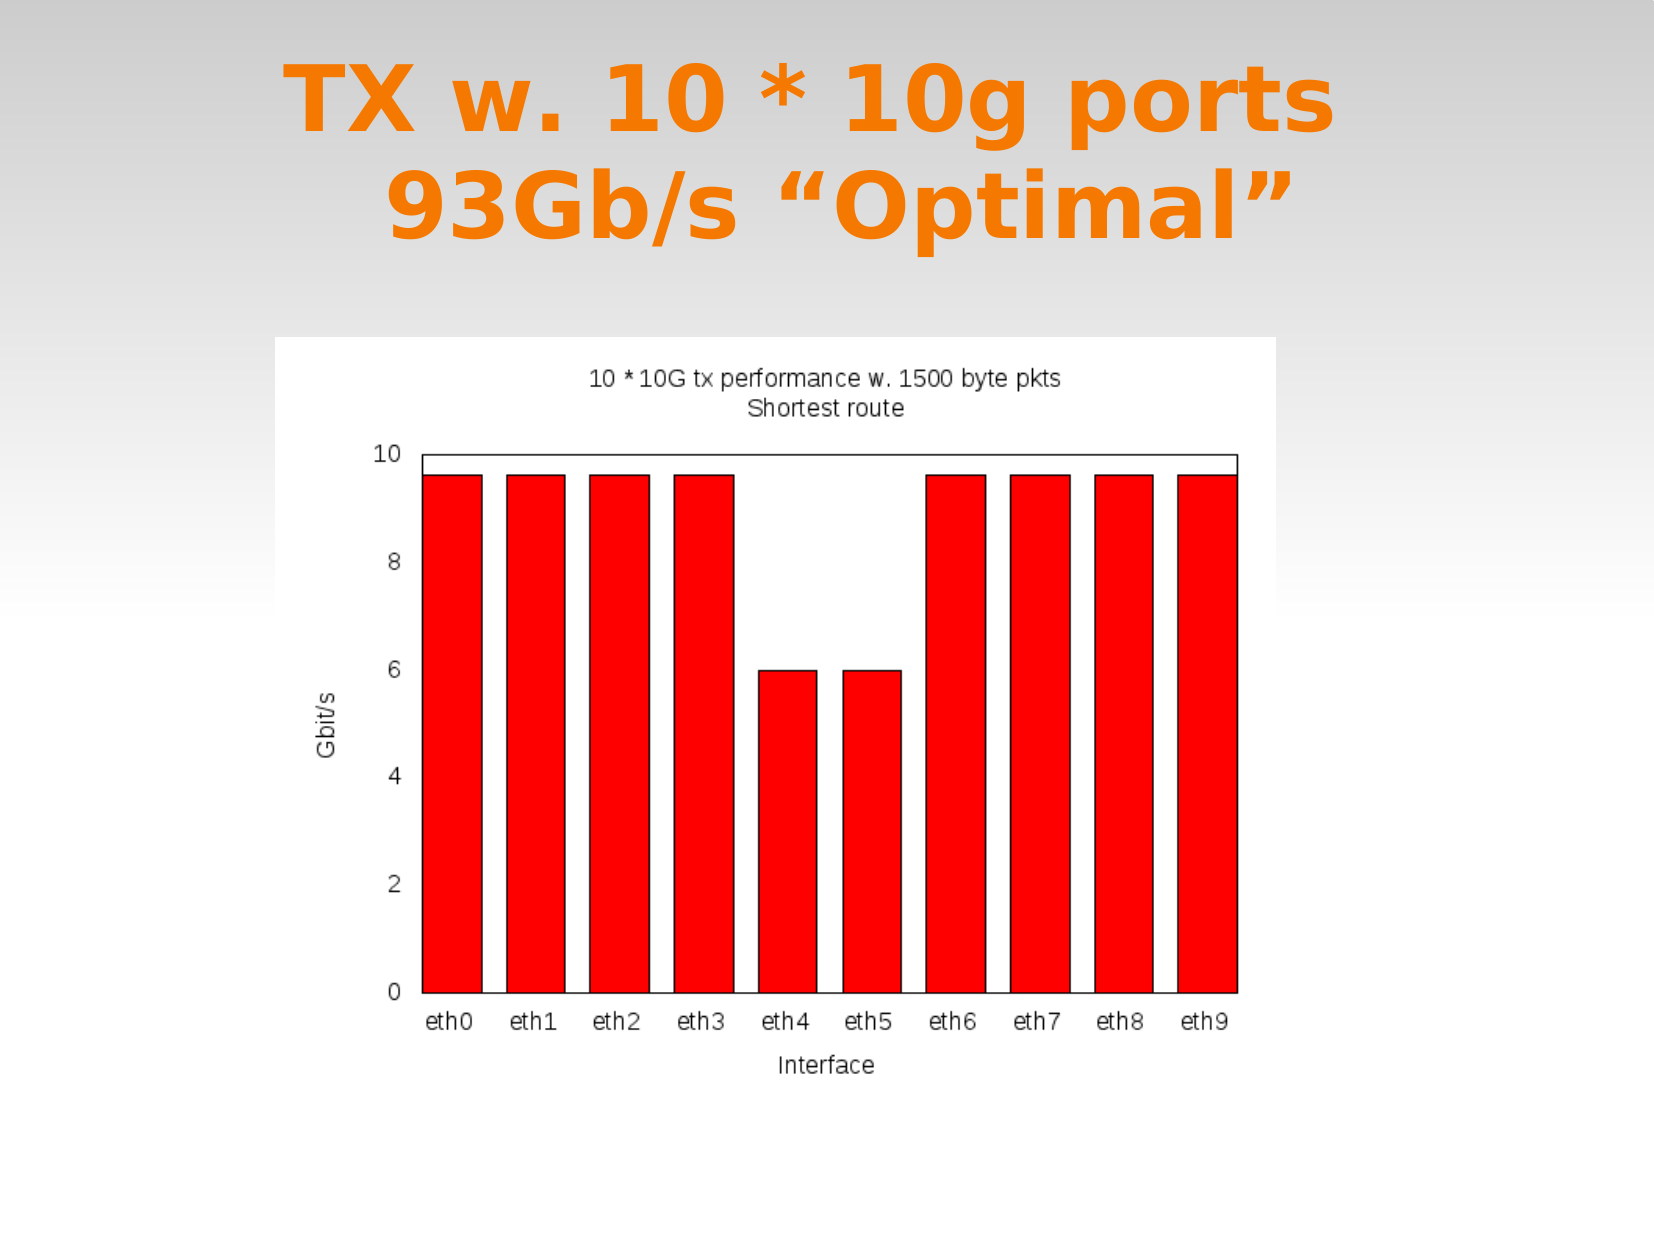

# TX w. 10 * 10g ports 93Gb/s “Optimal”